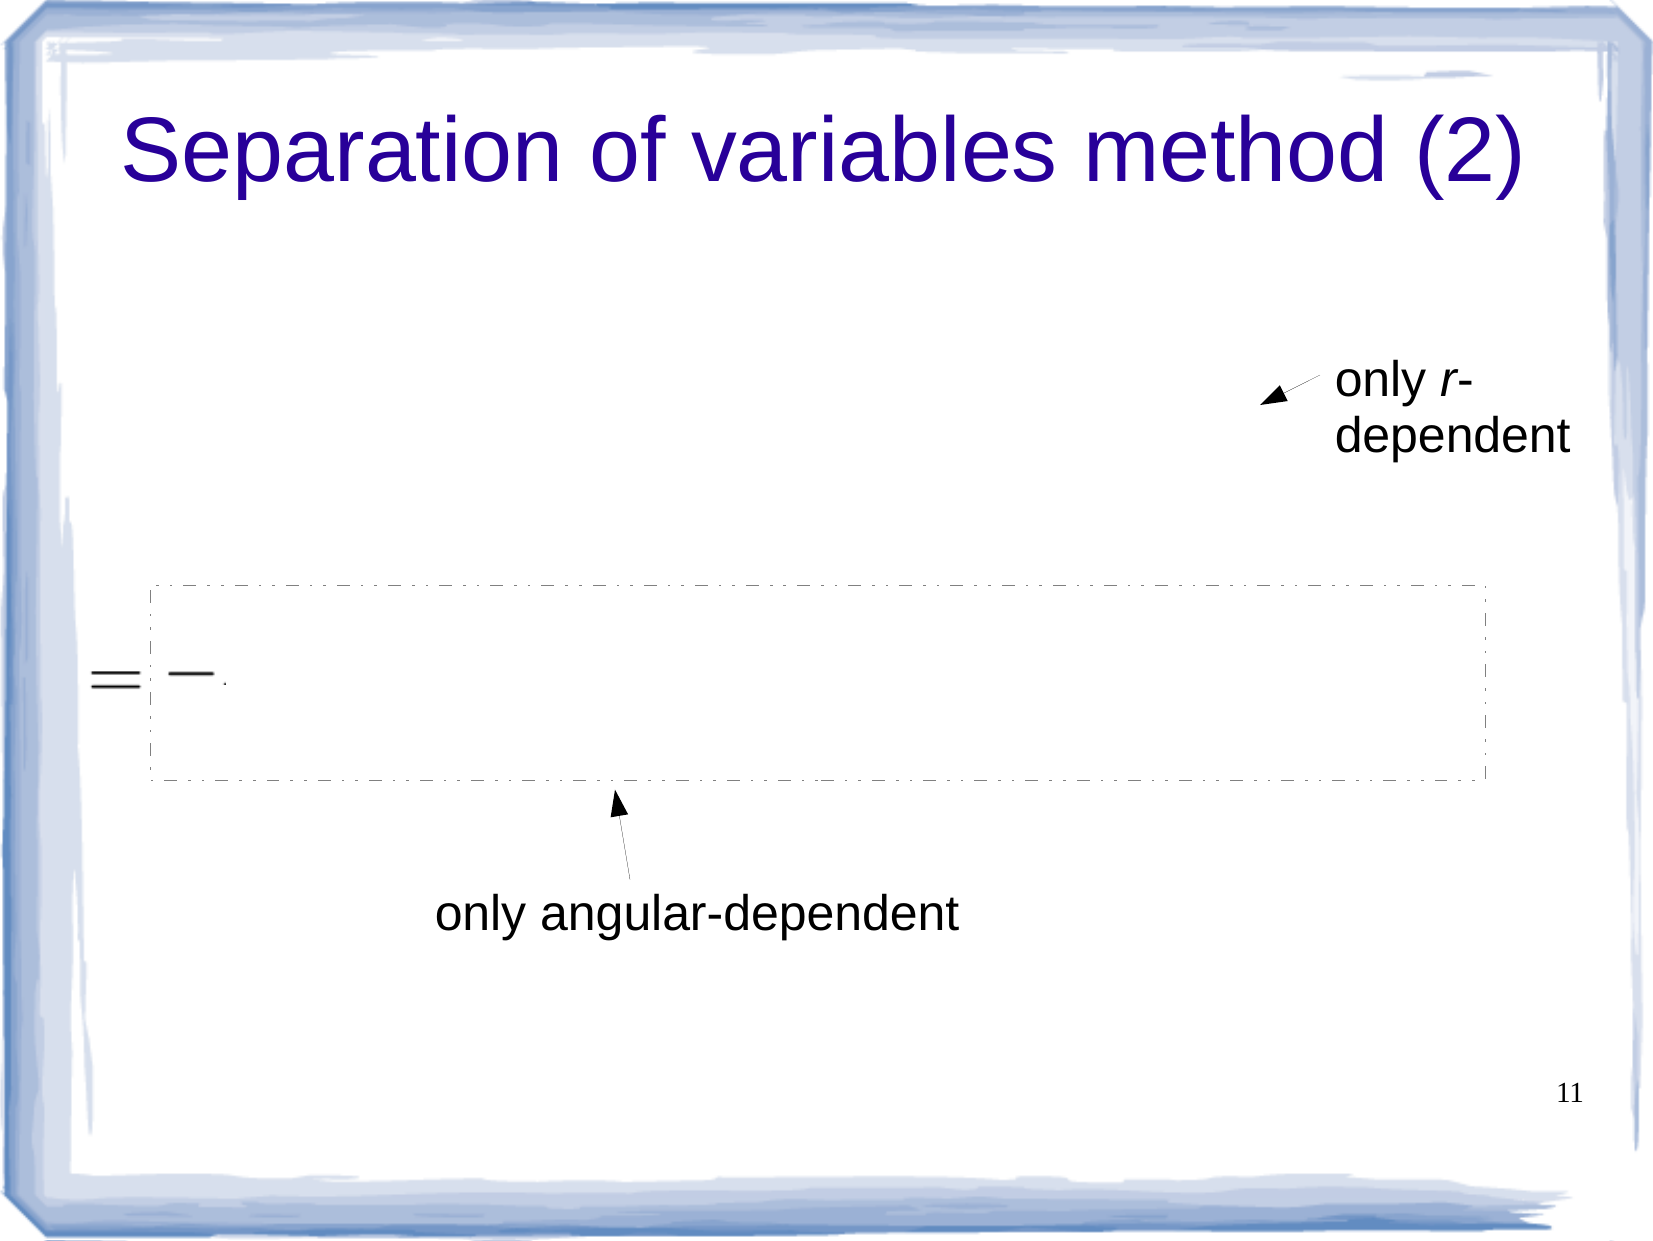

# Separation of variables method (2)
only r-dependent
only angular-dependent
11